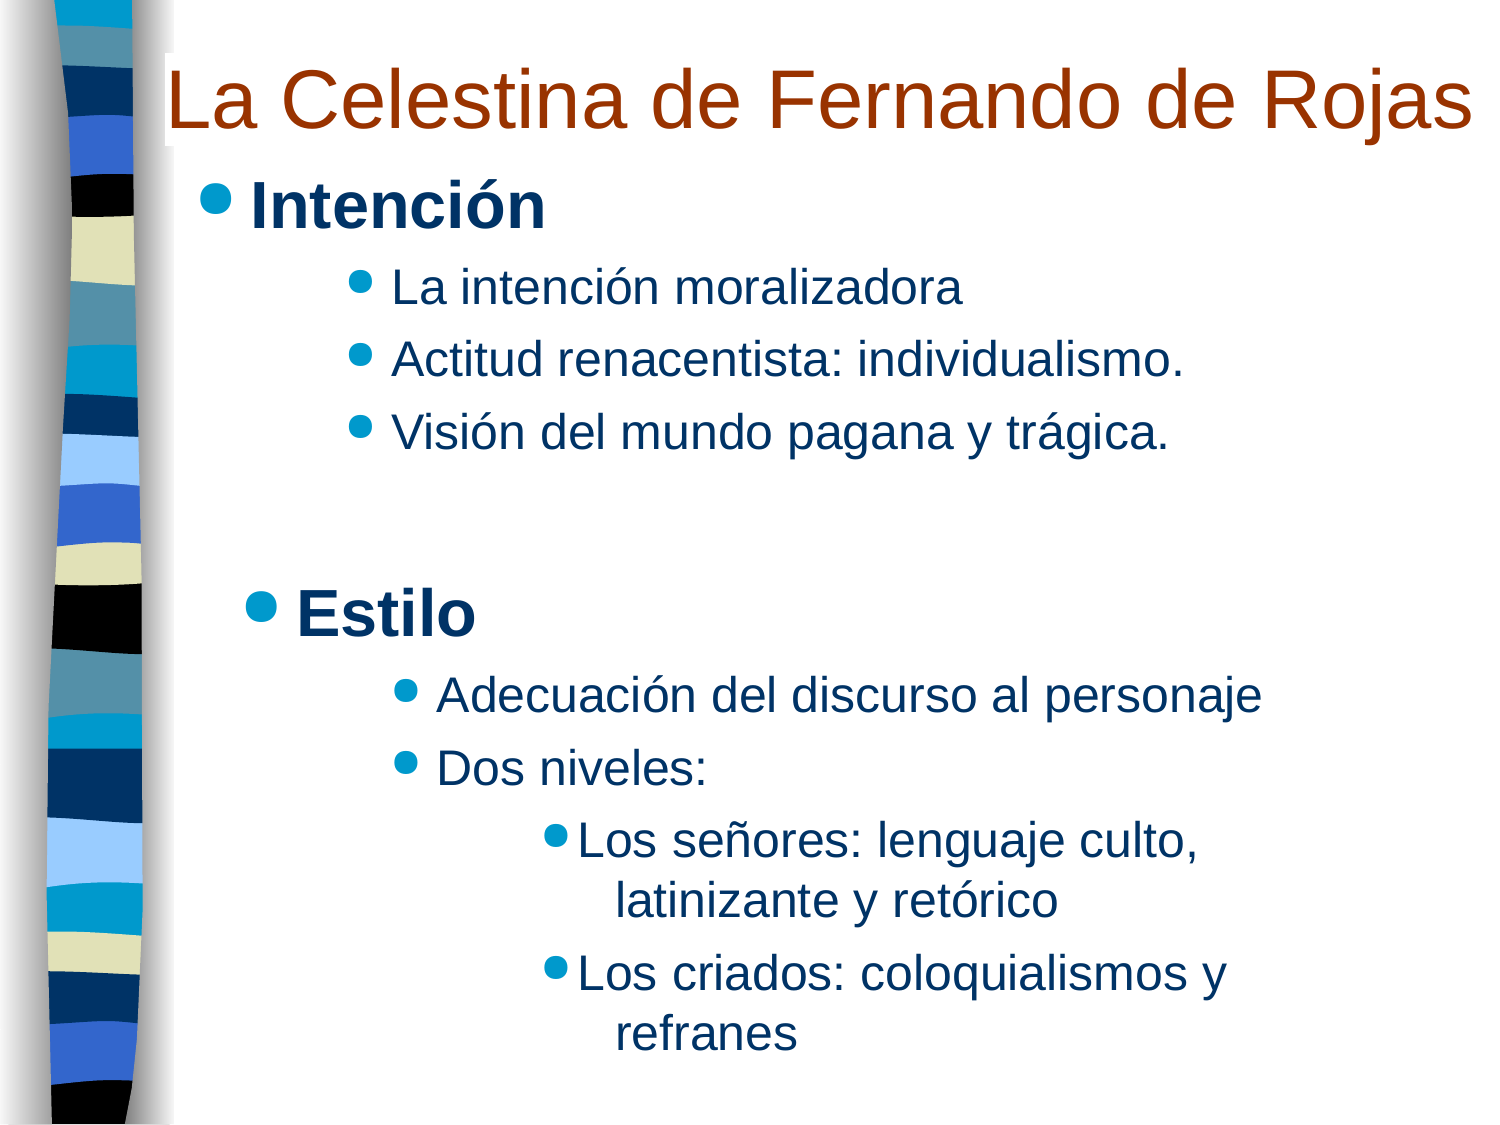

# La Celestina de Fernando de Rojas
Intención
La intención moralizadora
Actitud renacentista: individualismo.
Visión del mundo pagana y trágica.
Estilo
Adecuación del discurso al personaje
Dos niveles:
Los señores: lenguaje culto, latinizante y retórico
Los criados: coloquialismos y refranes